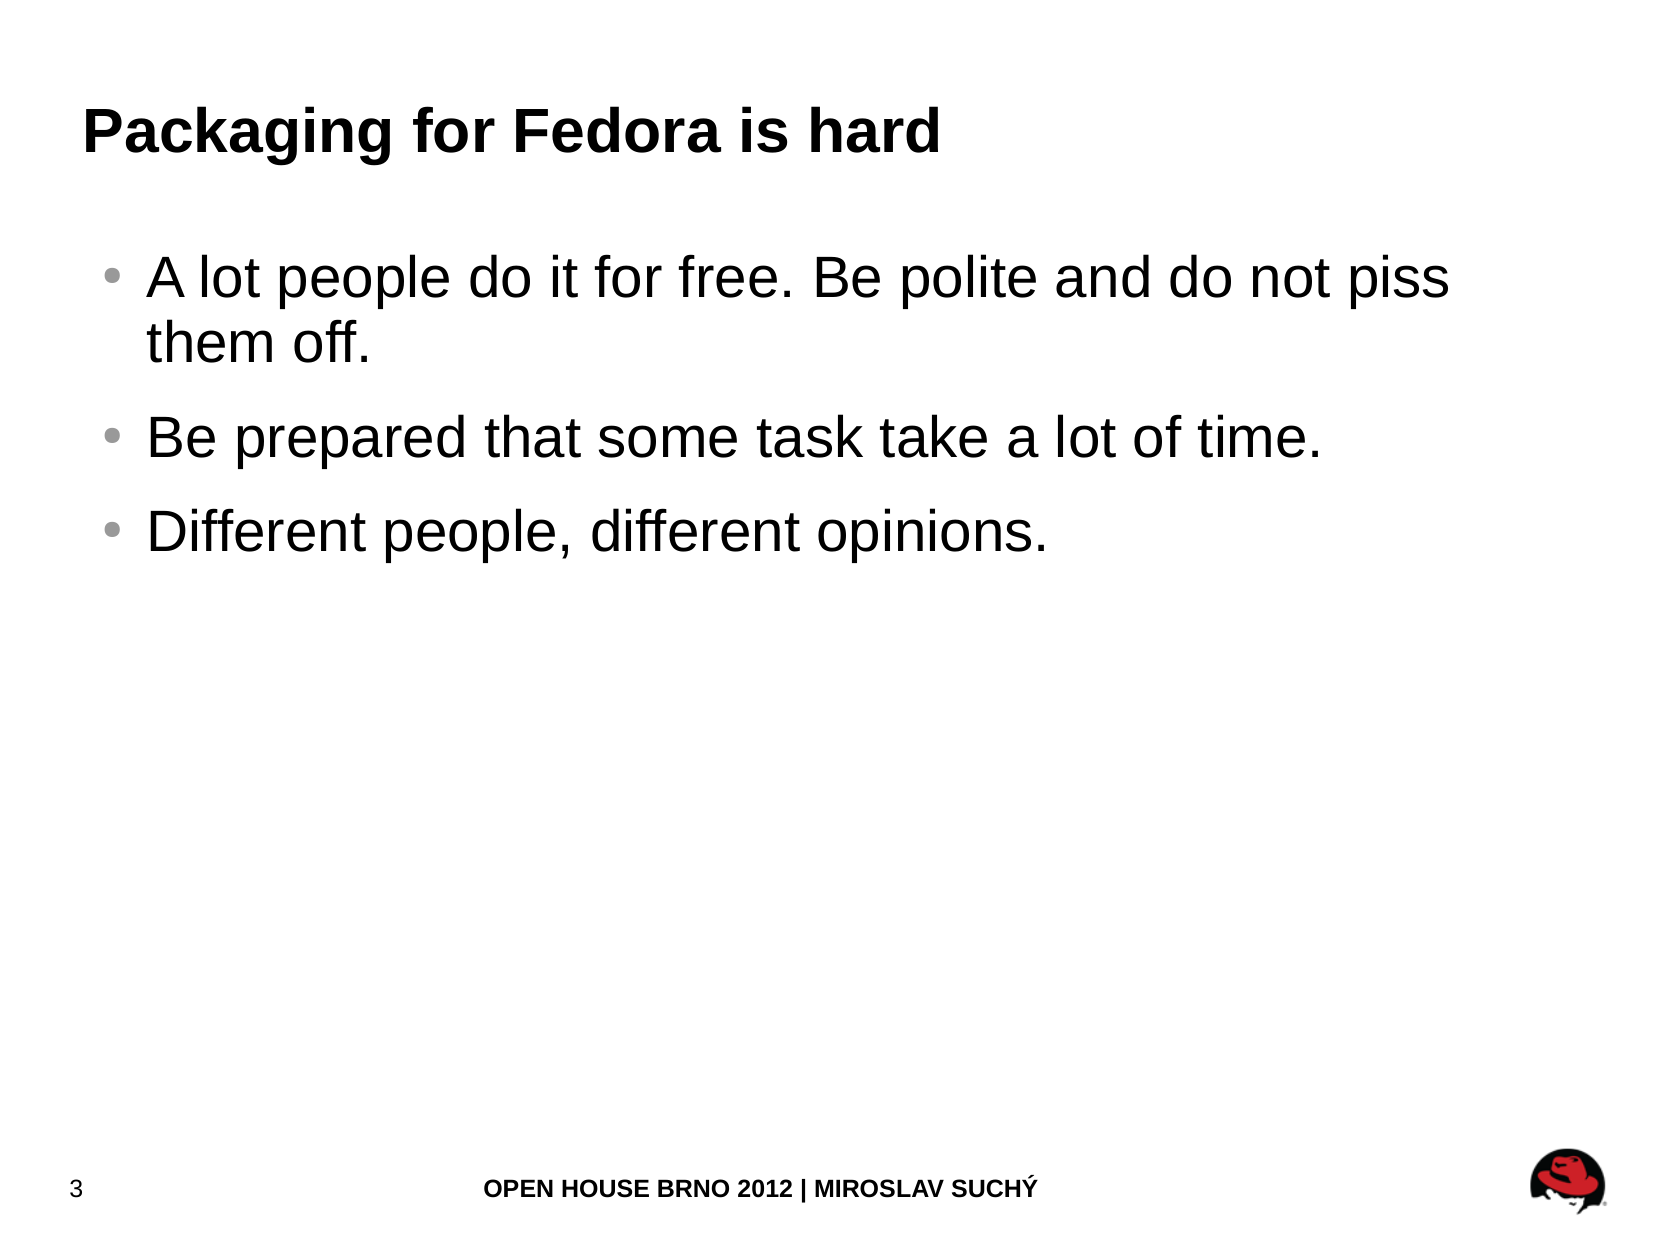

# Packaging for Fedora is hard
A lot people do it for free. Be polite and do not piss them off.
Be prepared that some task take a lot of time.
Different people, different opinions.